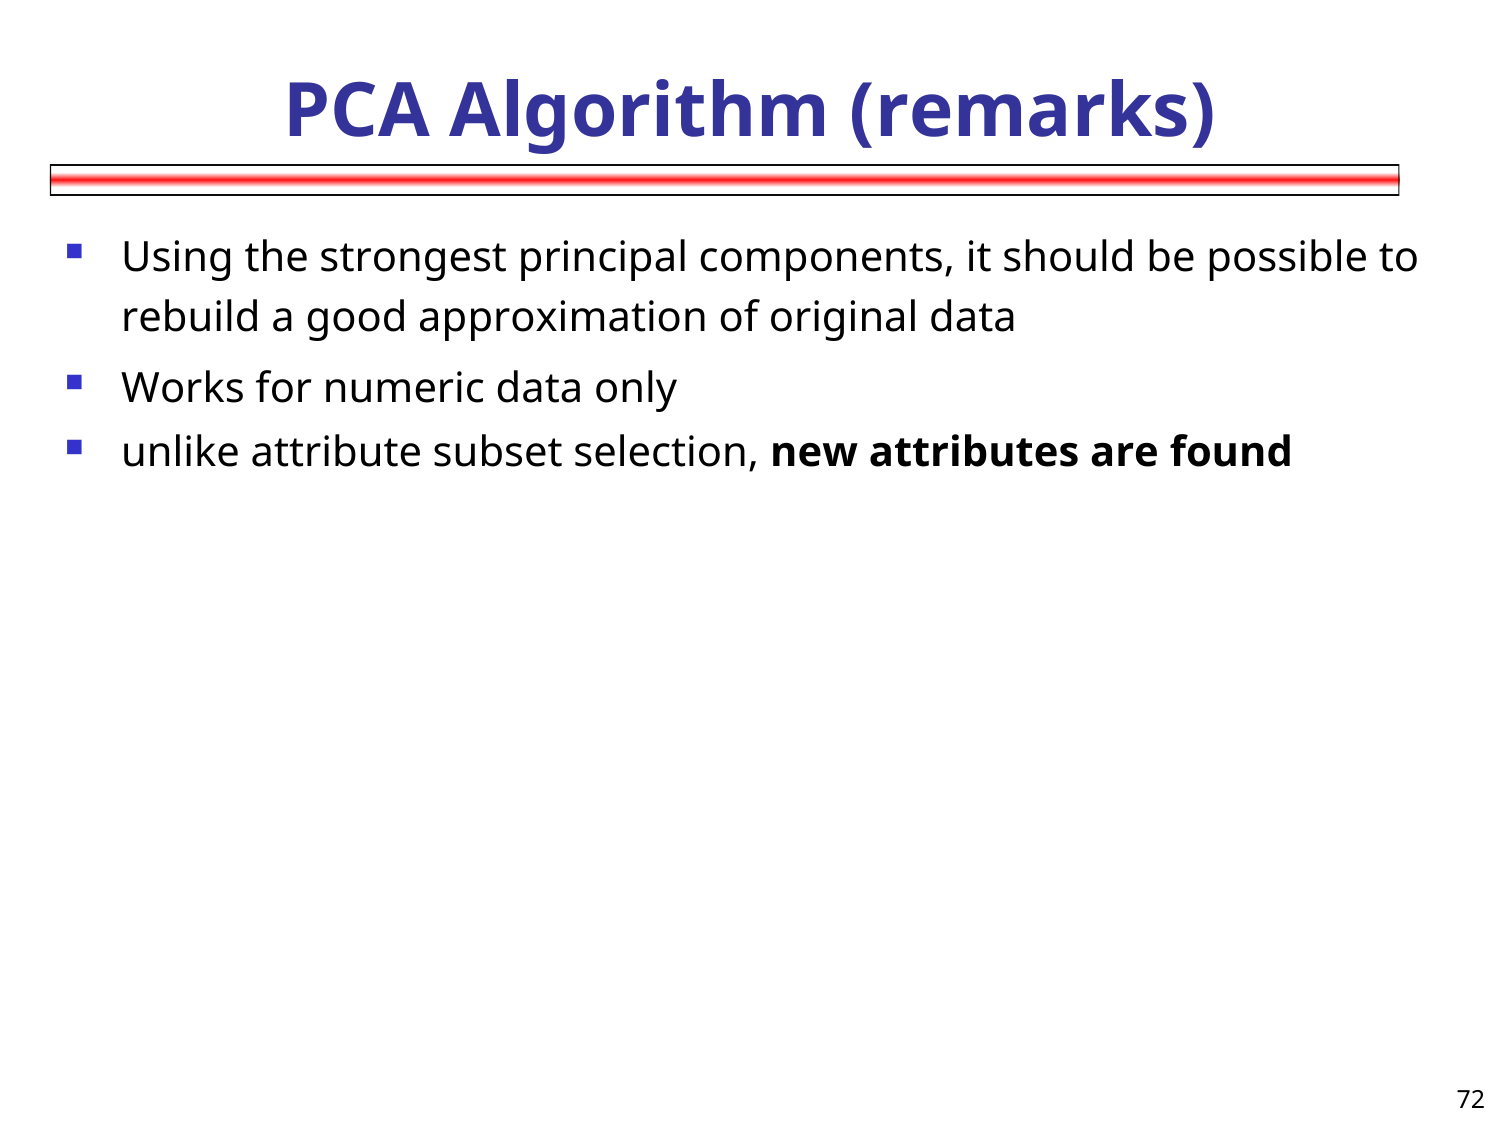

PCA Algorithm (remarks)
# Using the strongest principal components, it should be possible to rebuild a good approximation of original data
Works for numeric data only
unlike attribute subset selection, new attributes are found